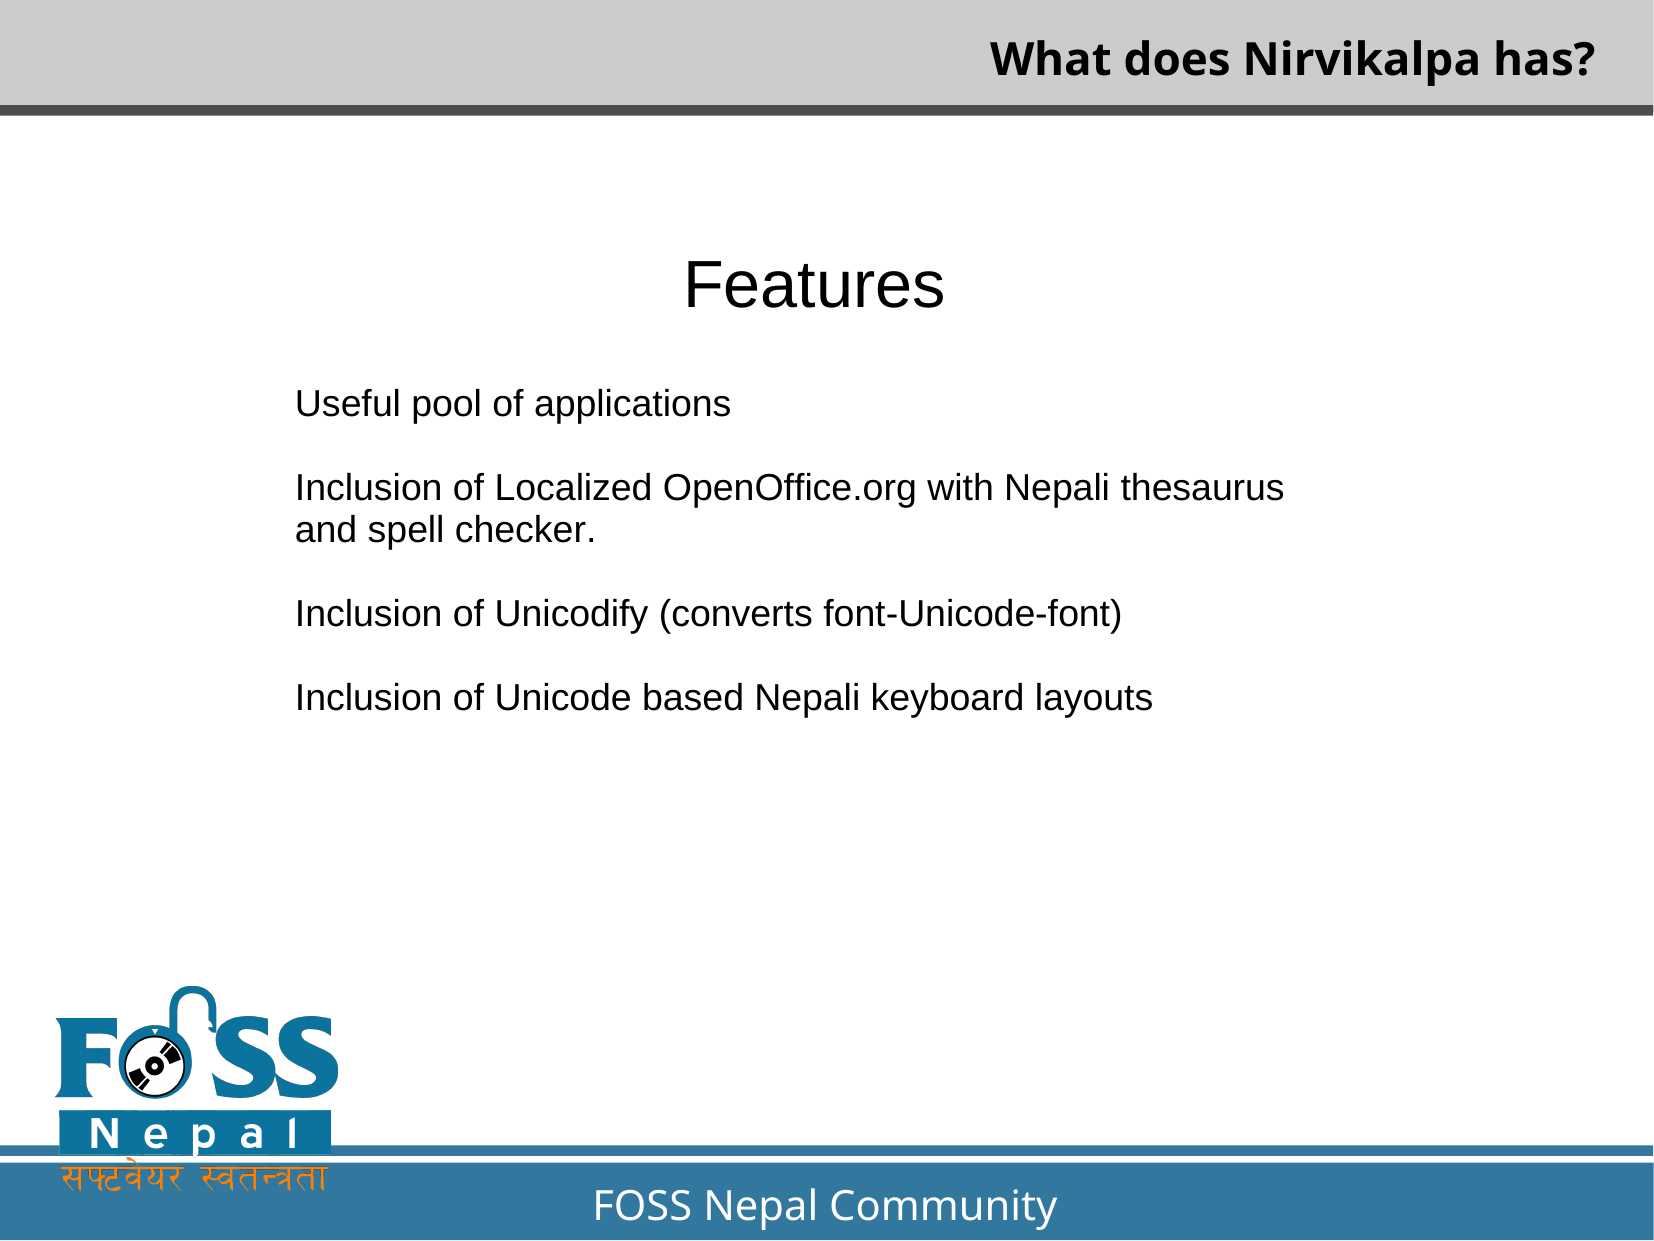

What does Nirvikalpa has?
Features
Useful pool of applications
Inclusion of Localized OpenOffice.org with Nepali thesaurus and spell checker.
Inclusion of Unicodify (converts font-Unicode-font)
Inclusion of Unicode based Nepali keyboard layouts